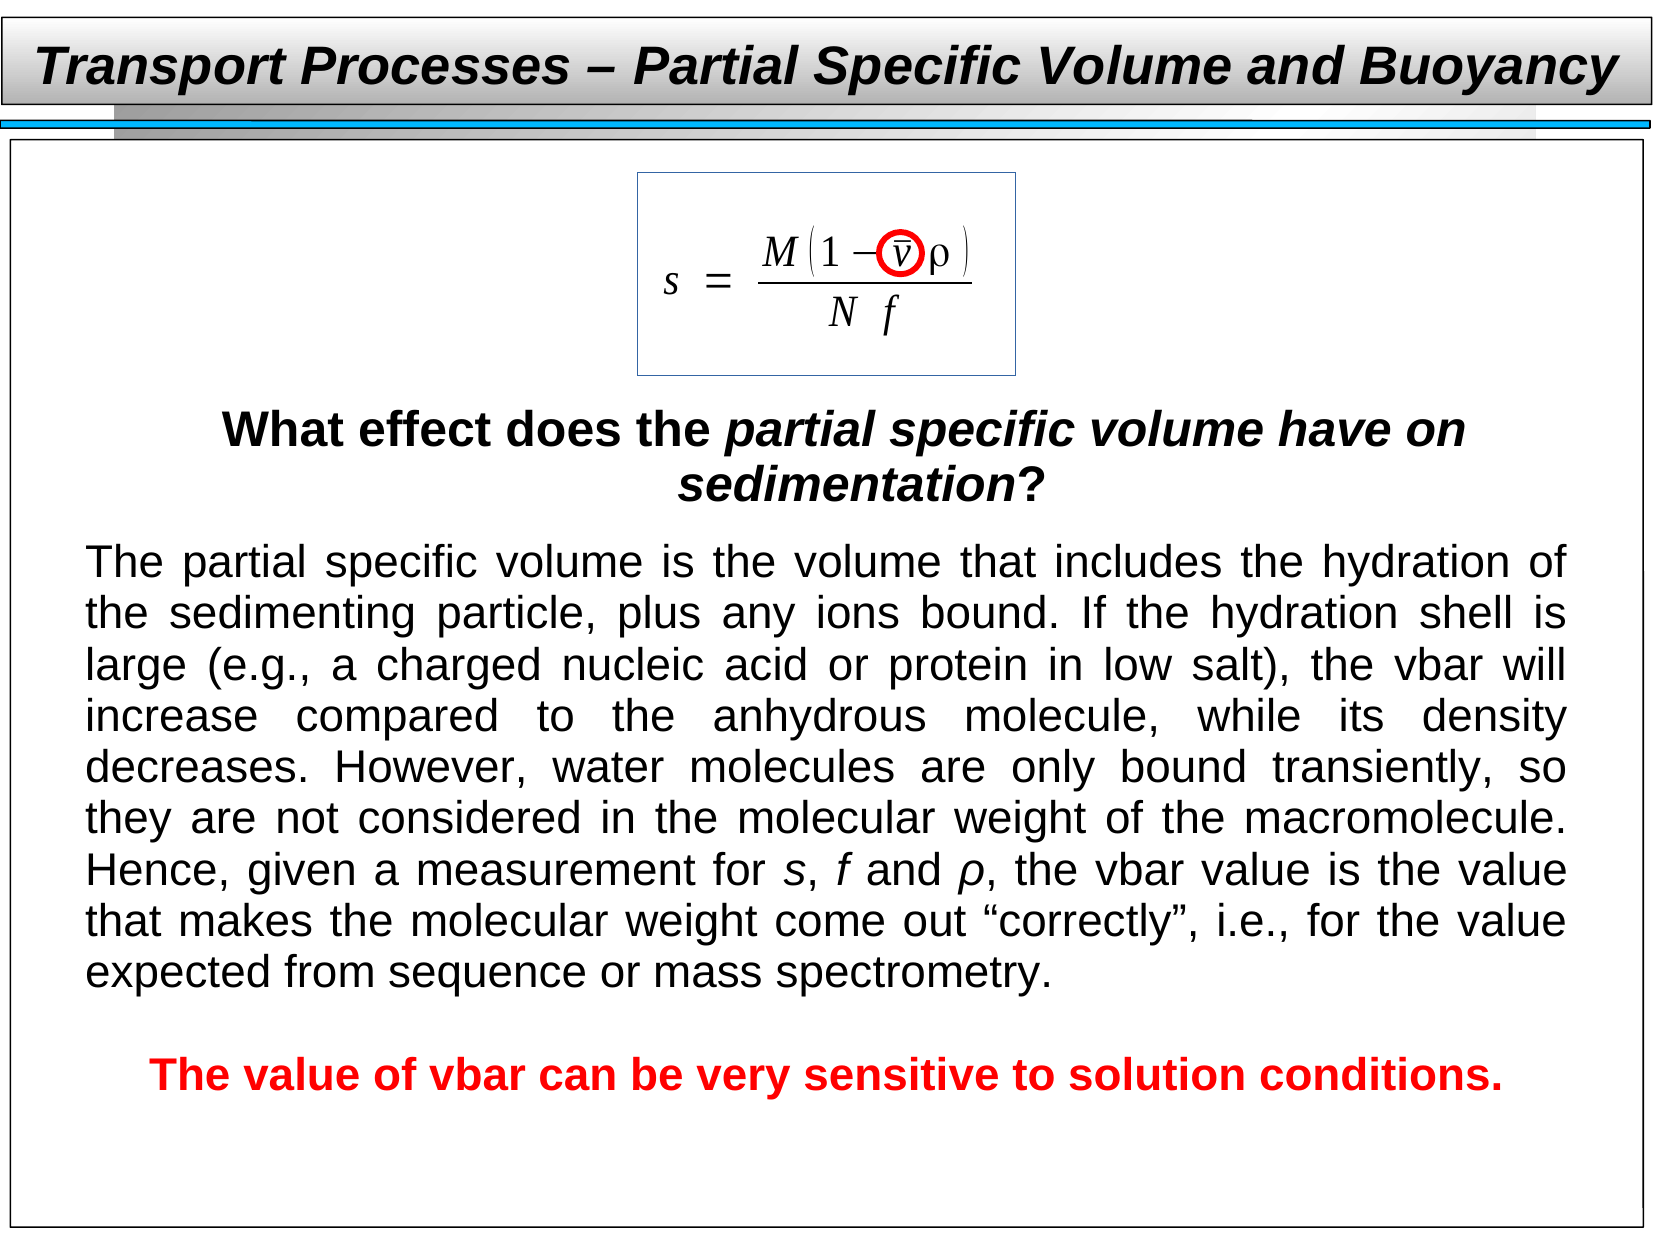

Transport Processes – Partial Specific Volume and Buoyancy
What effect does the partial specific volume have on sedimentation?
The partial specific volume is the volume that includes the hydration of the sedimenting particle, plus any ions bound. If the hydration shell is large (e.g., a charged nucleic acid or protein in low salt), the vbar will increase compared to the anhydrous molecule, while its density decreases. However, water molecules are only bound transiently, so they are not considered in the molecular weight of the macromolecule. Hence, given a measurement for s, f and ρ, the vbar value is the value that makes the molecular weight come out “correctly”, i.e., for the value expected from sequence or mass spectrometry.
The value of vbar can be very sensitive to solution conditions.